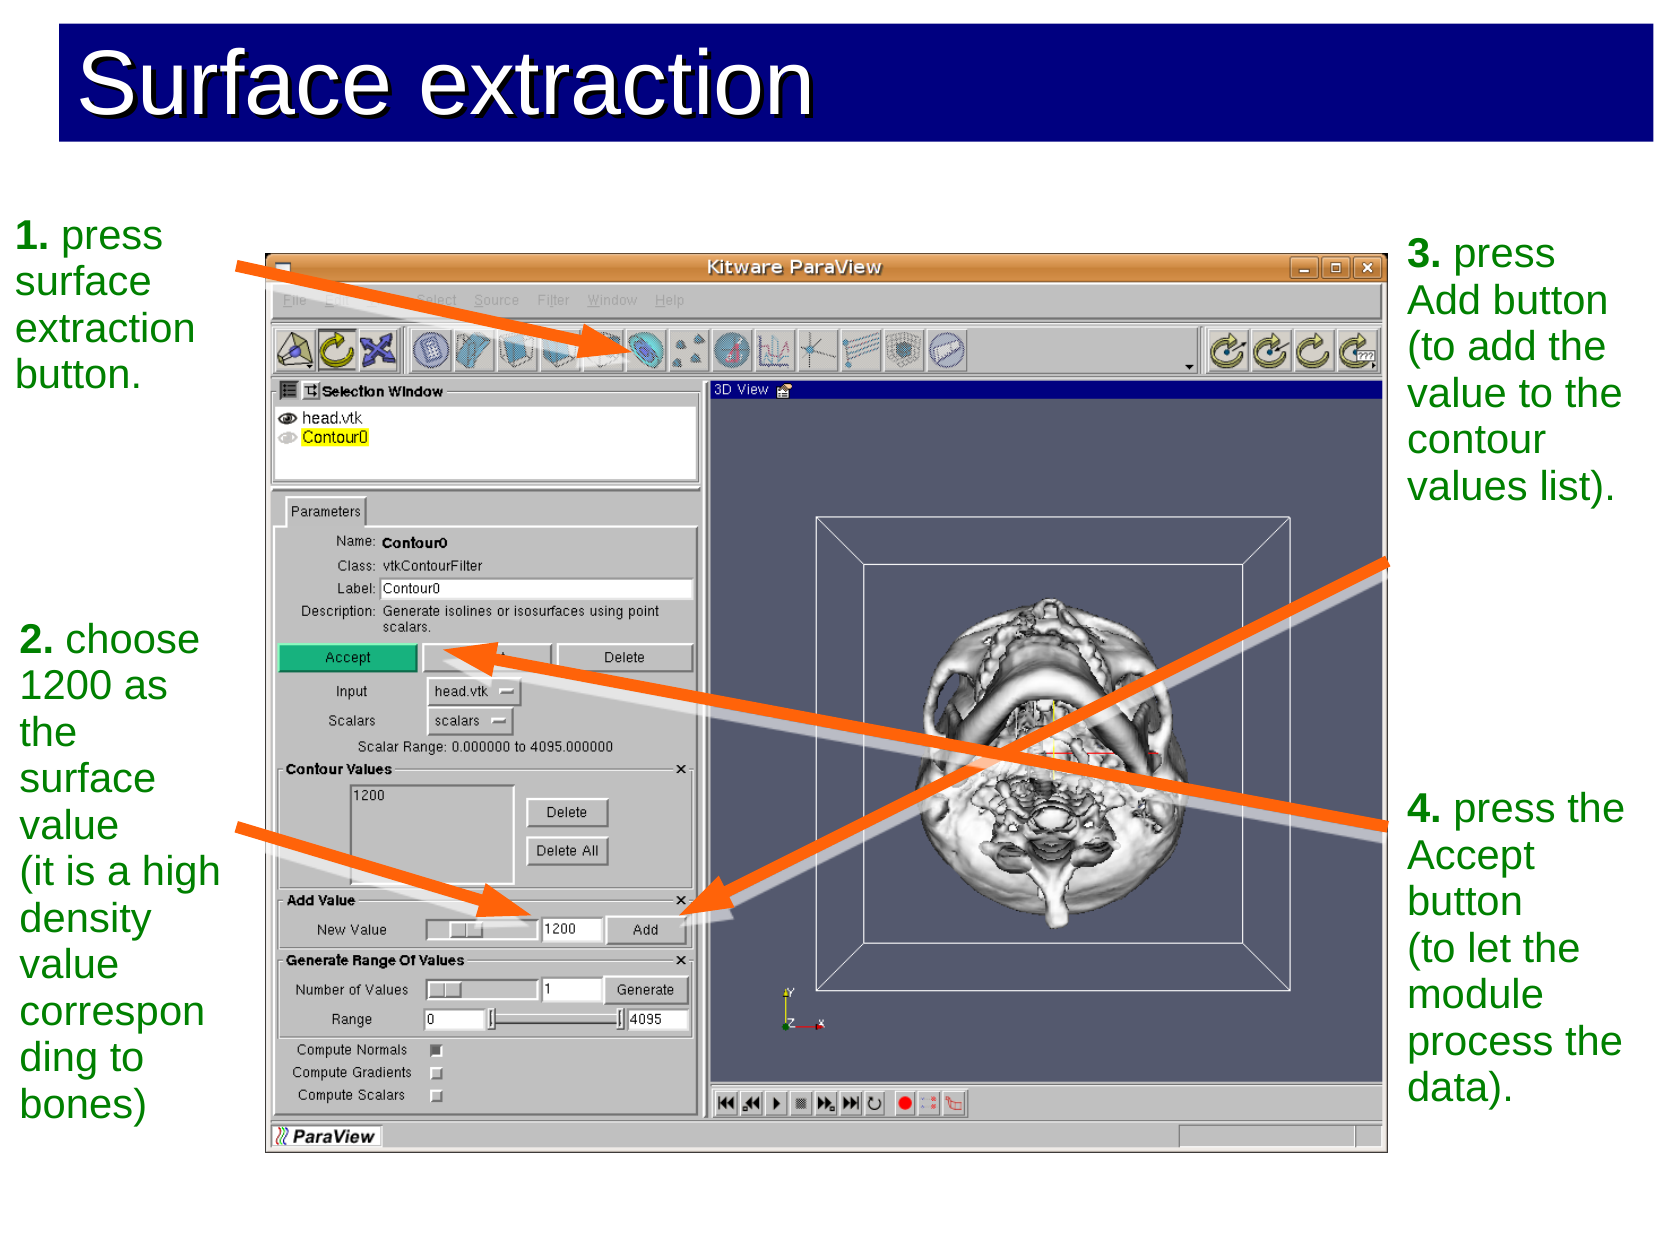

# Surface extraction
1. press surface extraction button.
3. press Add button (to add the value to the contour values list).
2. choose 1200 as the surface value
(it is a high density value corresponding to bones)
4. press the Accept button
(to let the module process the data).